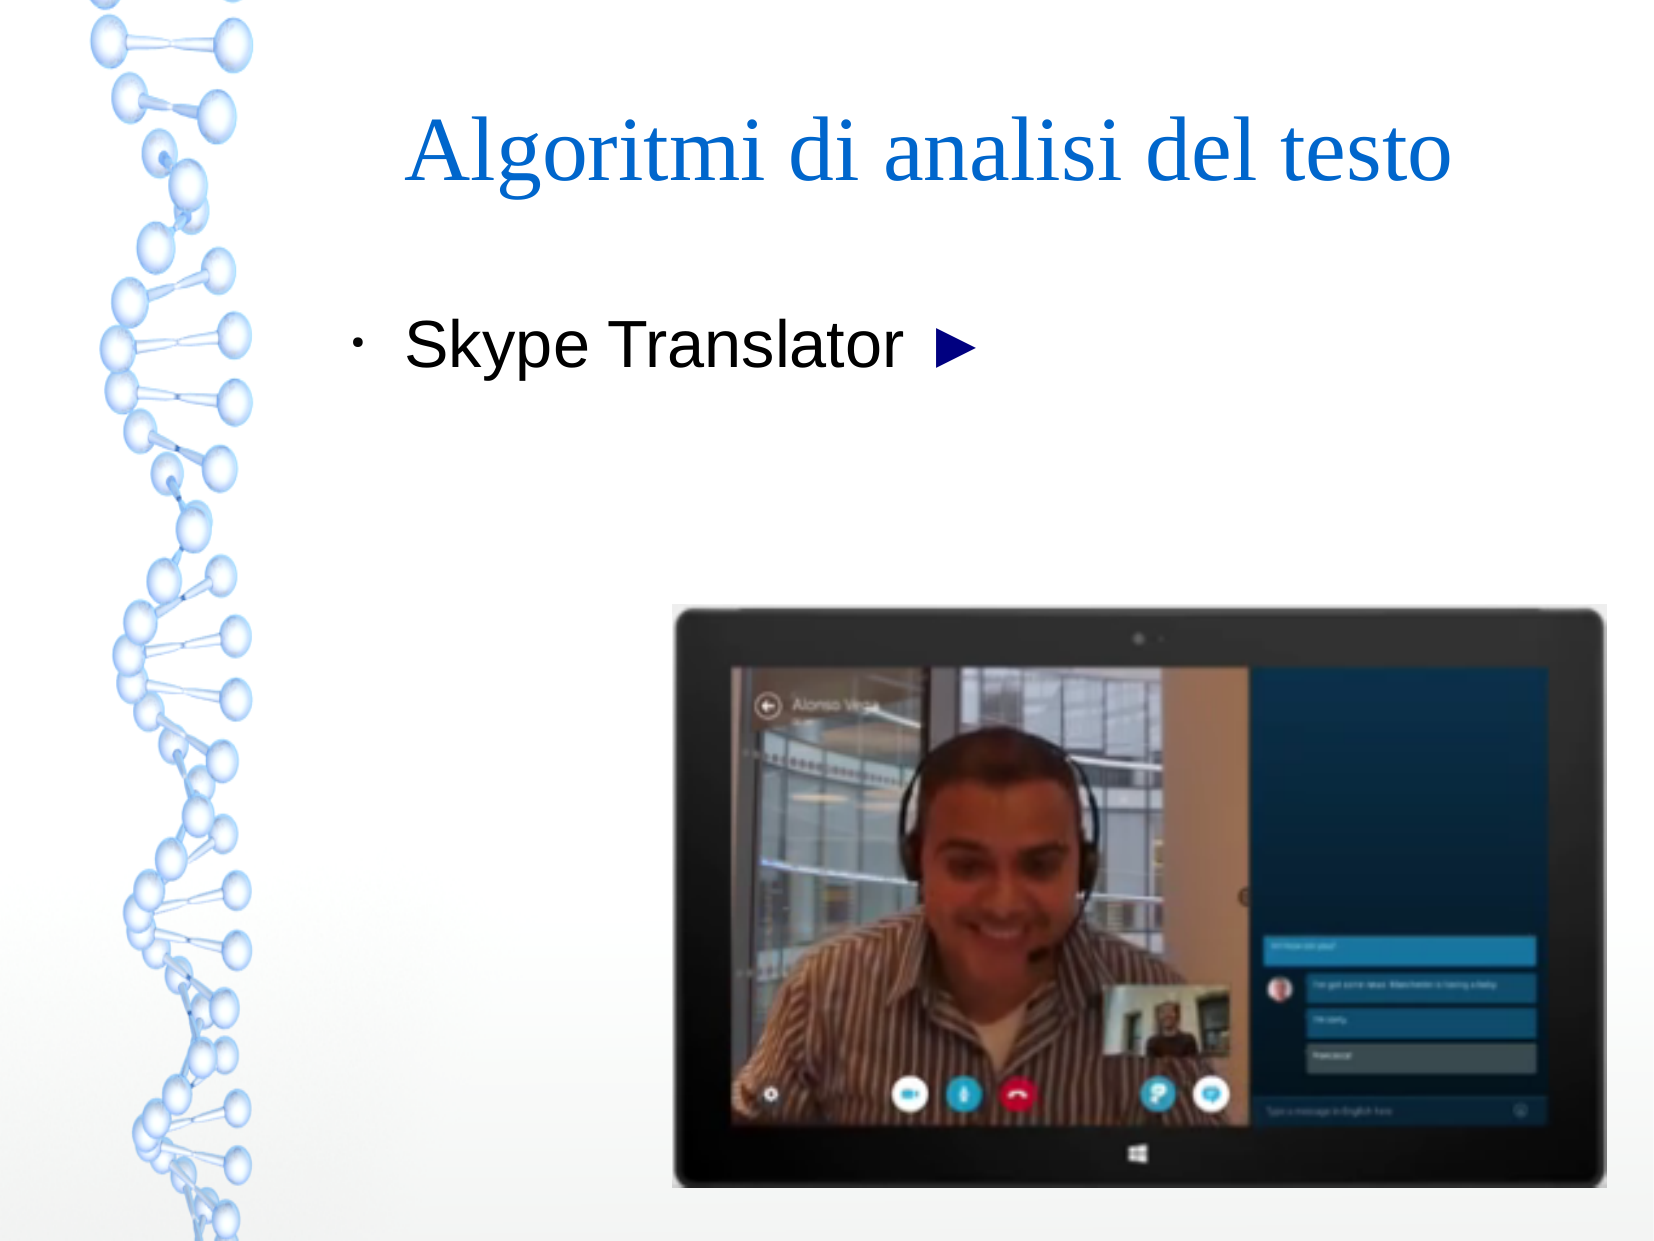

# Algoritmi di analisi del testo
Skype Translator ►